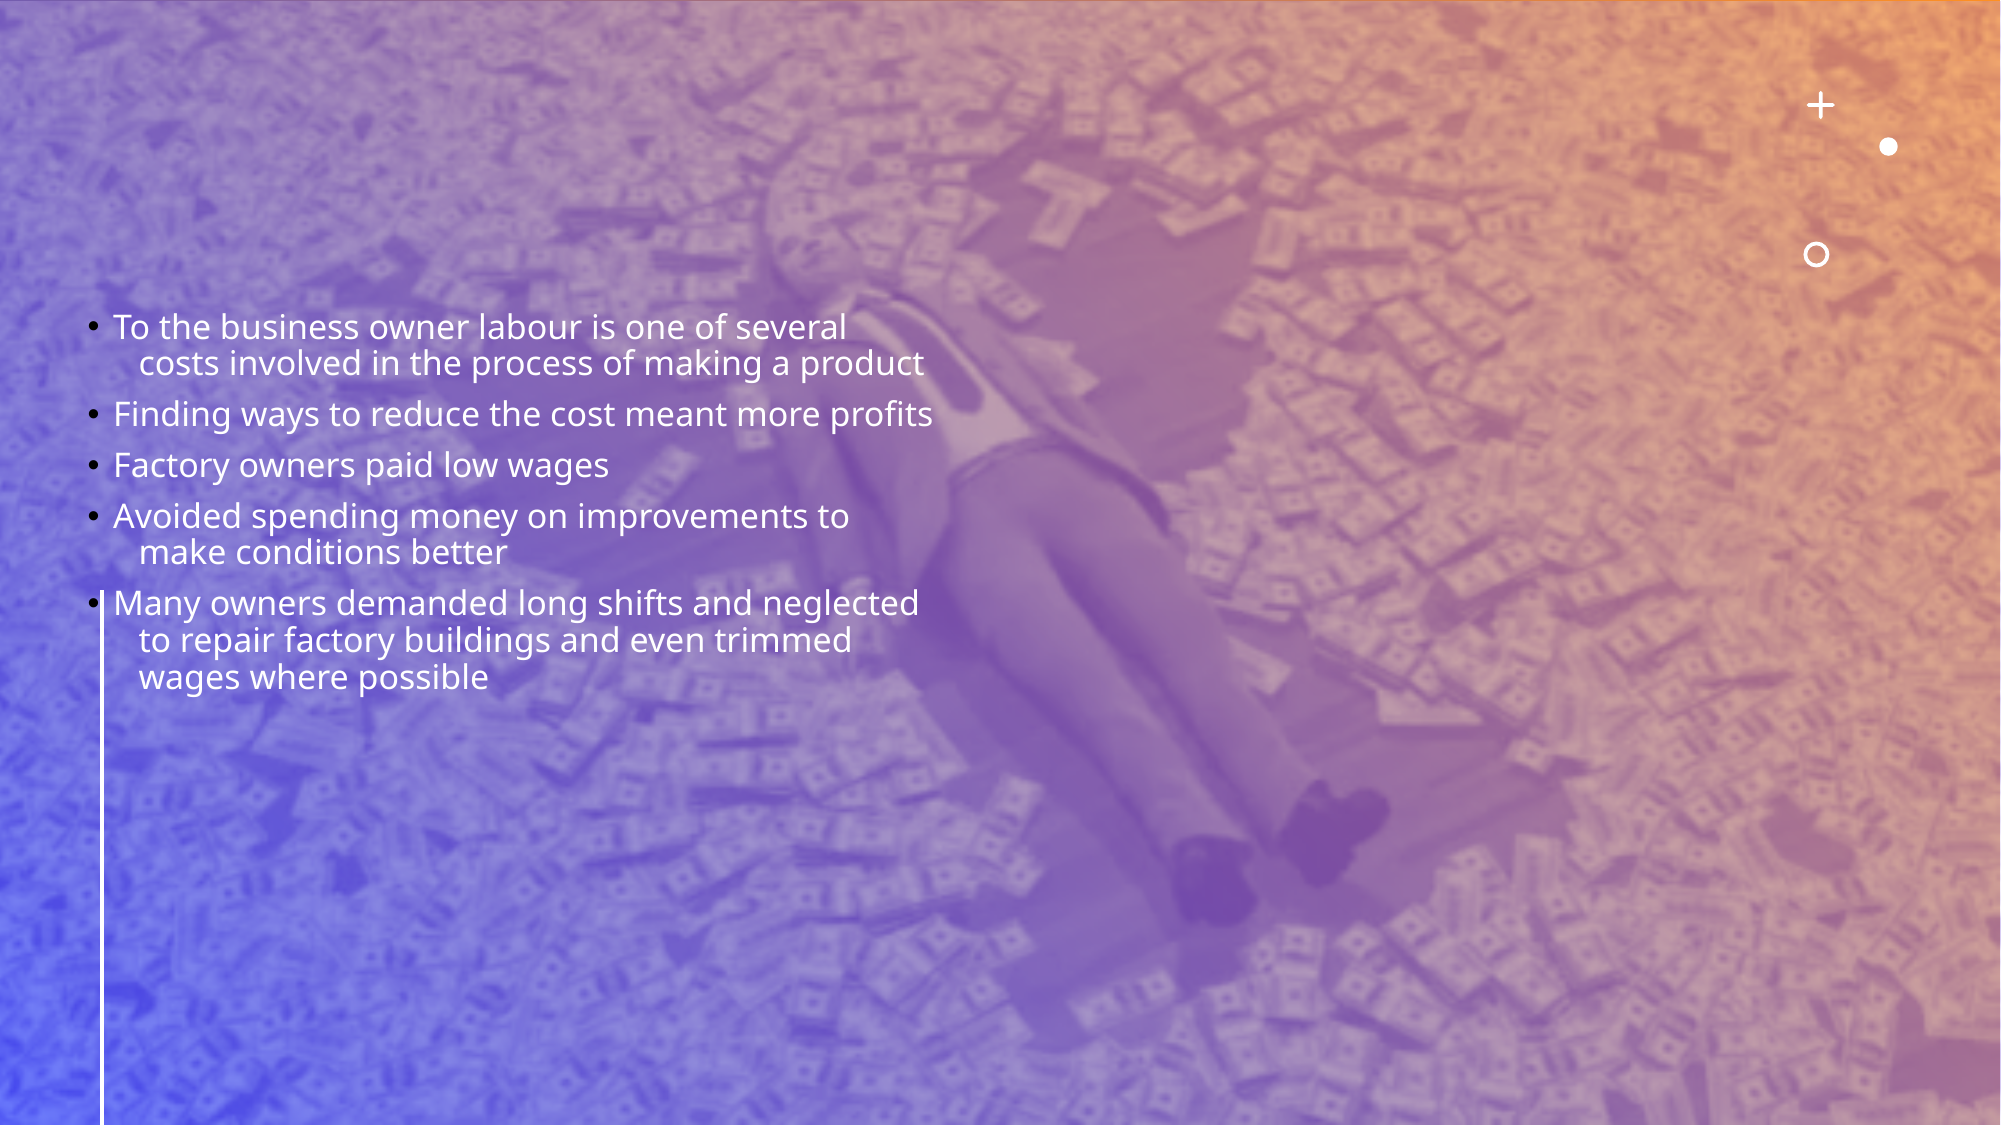

# To the business owner labour is one of several costs involved in the process of making a product
Finding ways to reduce the cost meant more profits
Factory owners paid low wages
Avoided spending money on improvements to make conditions better
Many owners demanded long shifts and neglected to repair factory buildings and even trimmed wages where possible